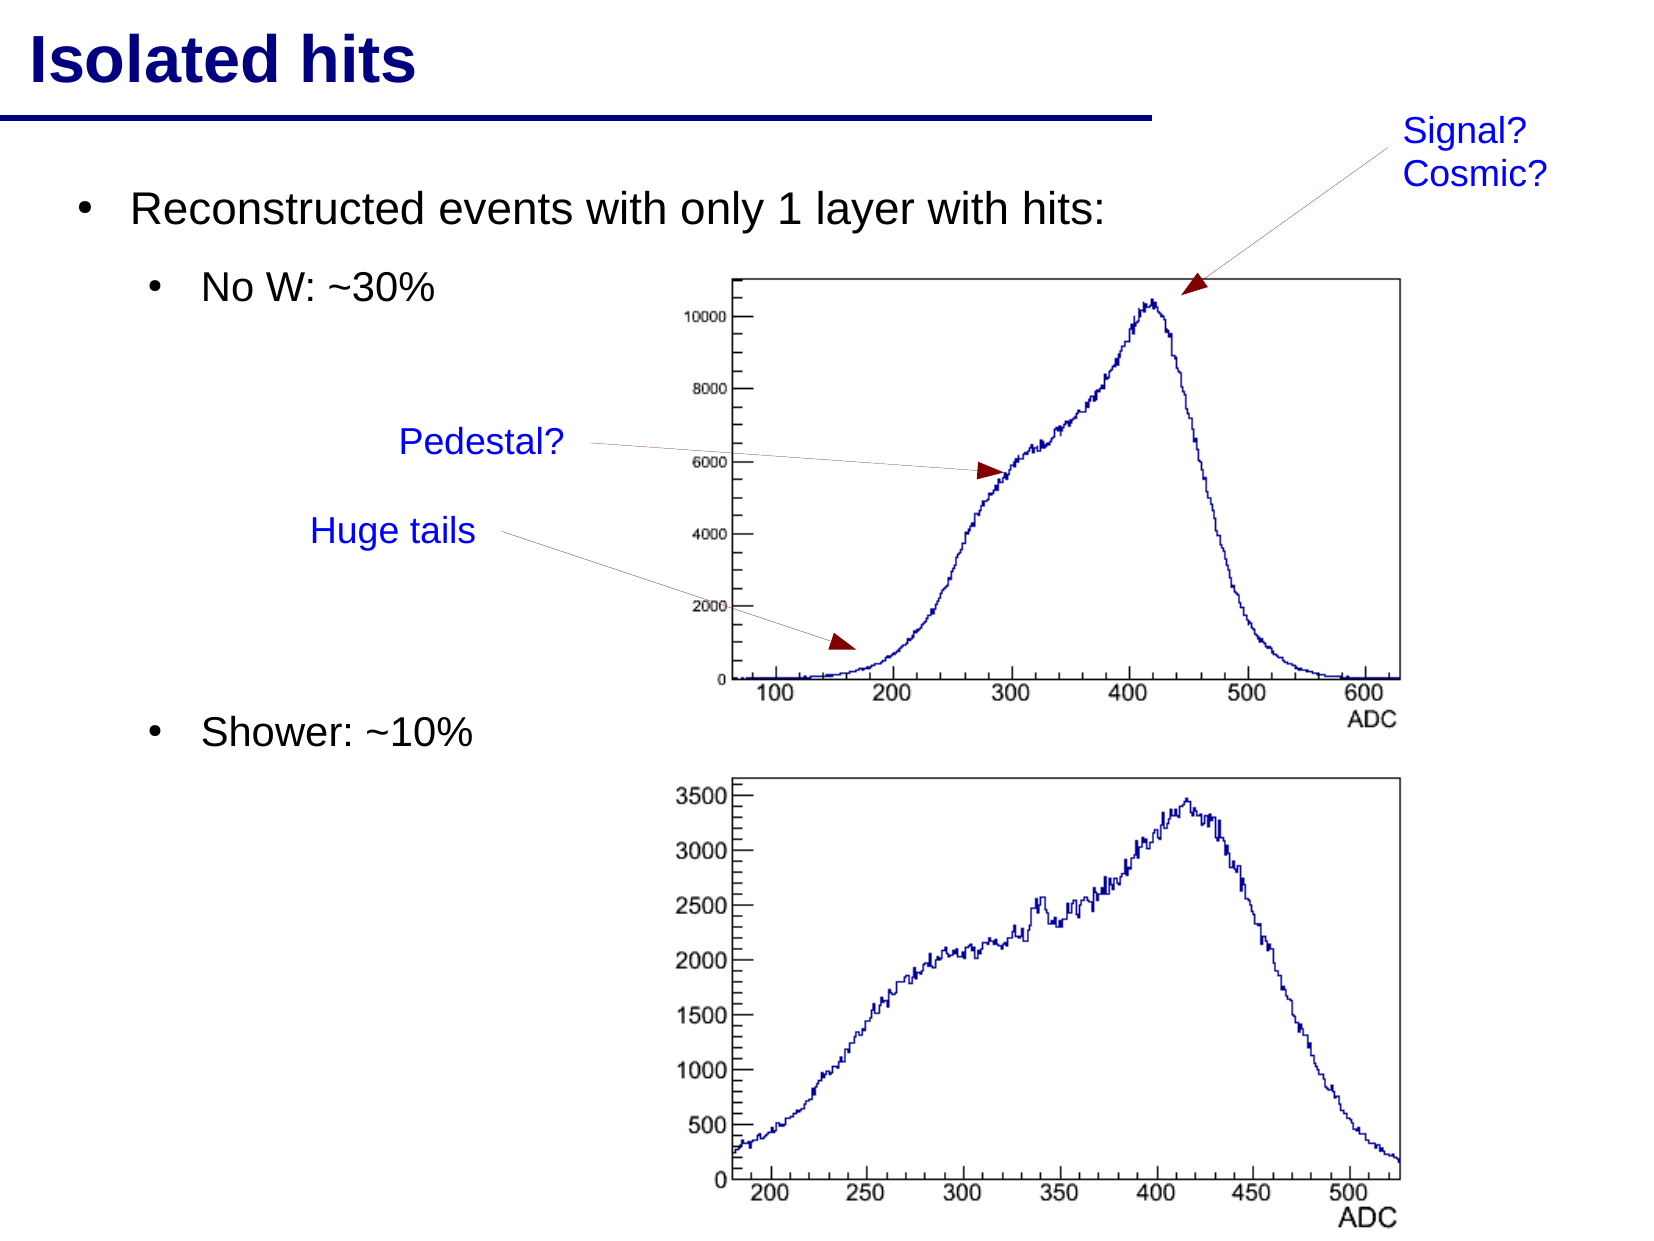

# Isolated hits
Signal?
Cosmic?
Reconstructed events with only 1 layer with hits:
No W: ~30%
Shower: ~10%
Pedestal?
Huge tails